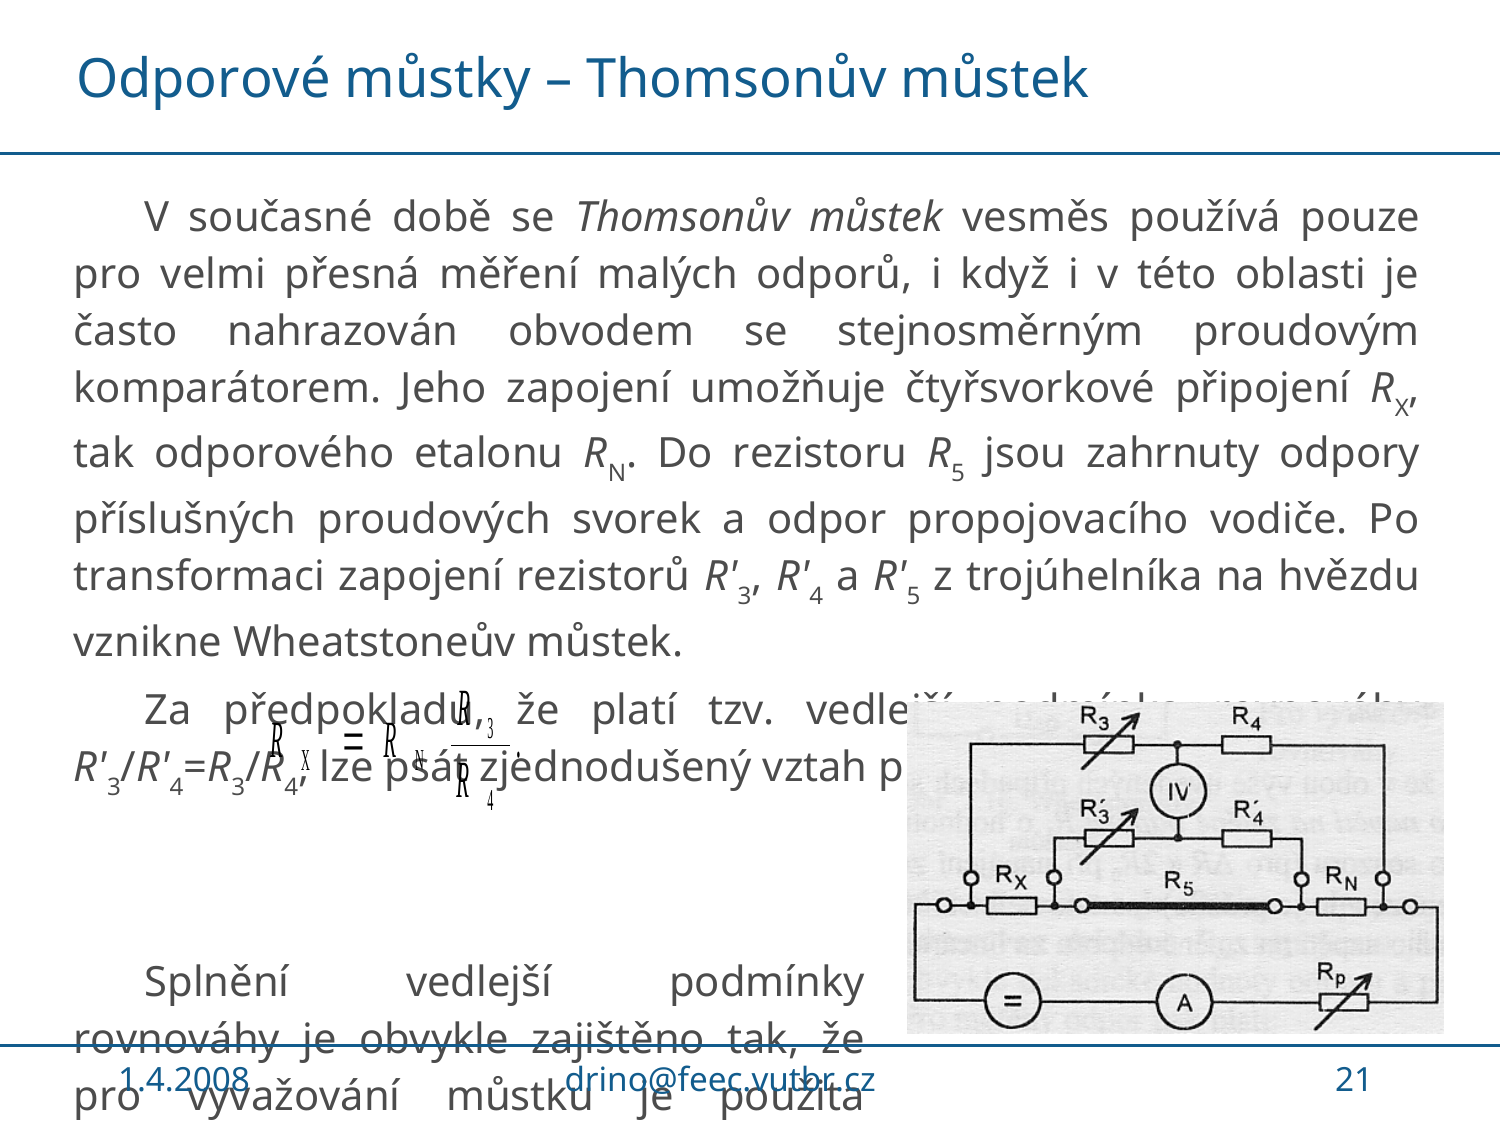

# Odporové můstky – Thomsonův můstek
V současné době se Thomsonův můstek vesměs používá pouze pro velmi přesná měření malých odporů, i když i v této oblasti je často nahrazován obvodem se stejnosměrným proudovým komparátorem. Jeho zapojení umožňuje čtyřsvorkové připojení RX, tak odporového etalonu RN. Do rezistoru R5 jsou zahrnuty odpory příslušných proudových svorek a odpor propojovacího vodiče. Po transformaci zapojení rezistorů R'3, R'4 a R'5 z trojúhelníka na hvězdu vznikne Wheatstoneův můstek.
Za předpokladu, že platí tzv. vedlejší podmínka rovnováhy R'3/R'4=R3/R4, lze psát zjednodušený vztah pro výpočet RX
Splnění vedlejší podmínky rovnováhy je obvykle zajištěno tak, že pro vyvažování můstku je použita dvojitá odporová dekáda (R3=R'3) a stejné rezistory R4=R'4.
1.4.2008
drino@feec.vutbr.cz